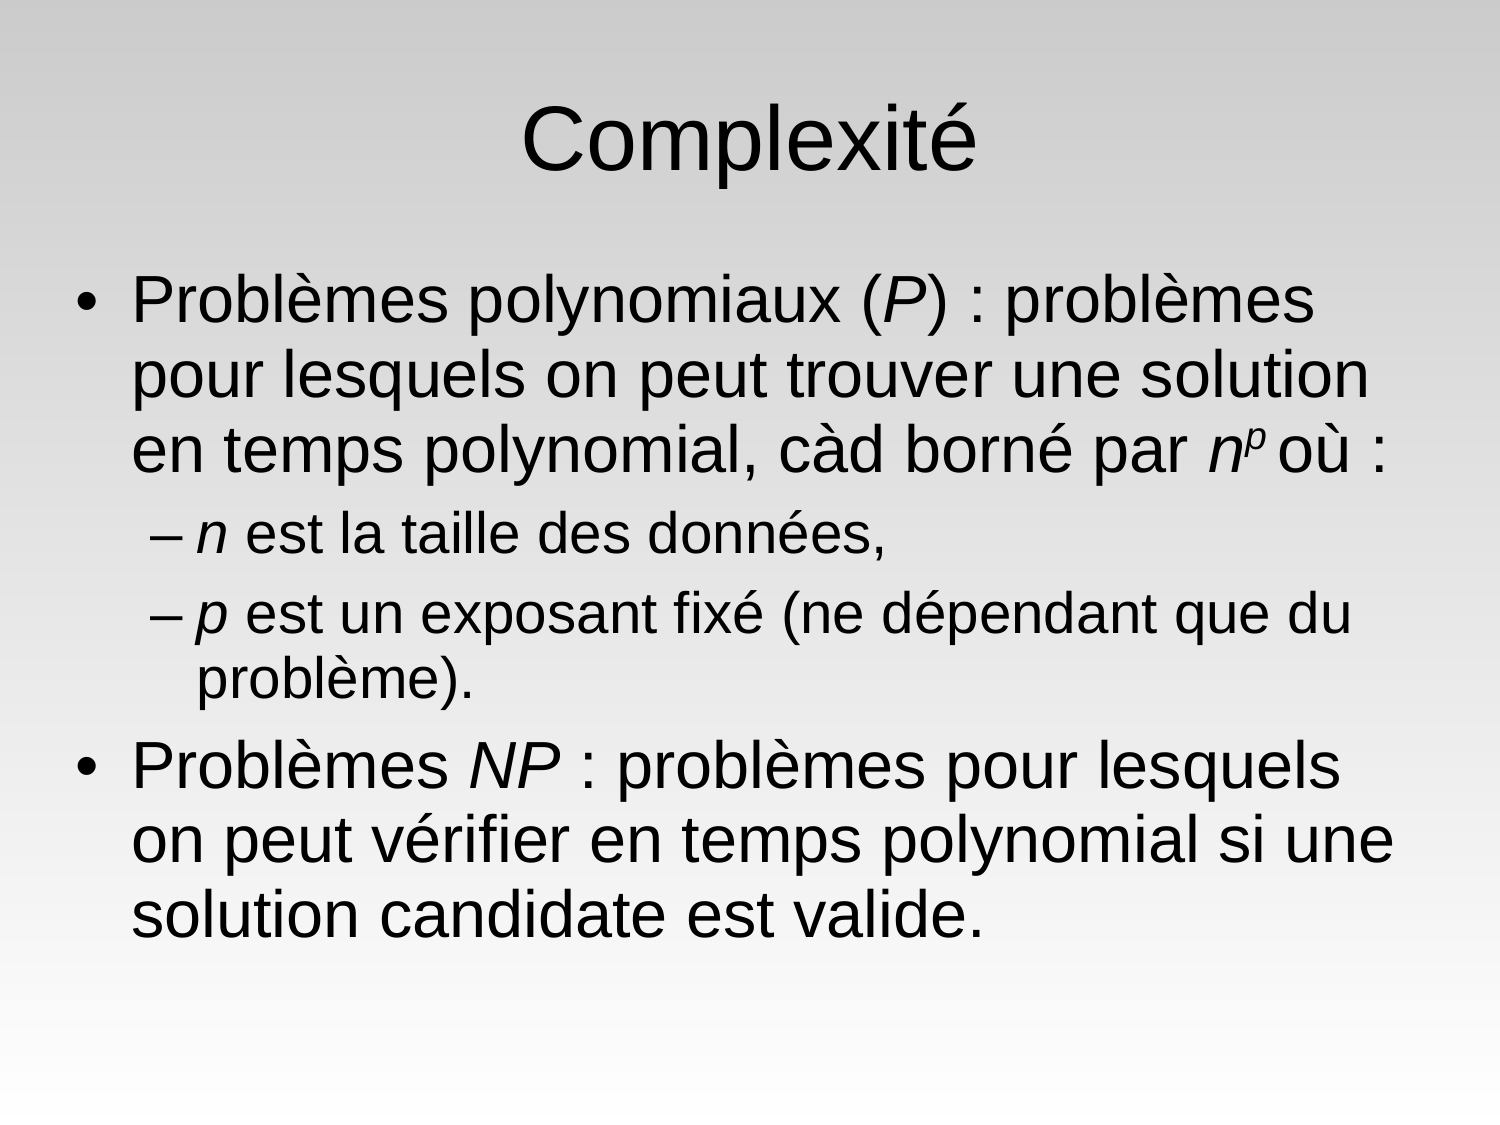

# Complexité
Problèmes polynomiaux (P) : problèmes pour lesquels on peut trouver une solution en temps polynomial, càd borné par np où :
n est la taille des données,
p est un exposant fixé (ne dépendant que du problème).
Problèmes NP : problèmes pour lesquels on peut vérifier en temps polynomial si une solution candidate est valide.